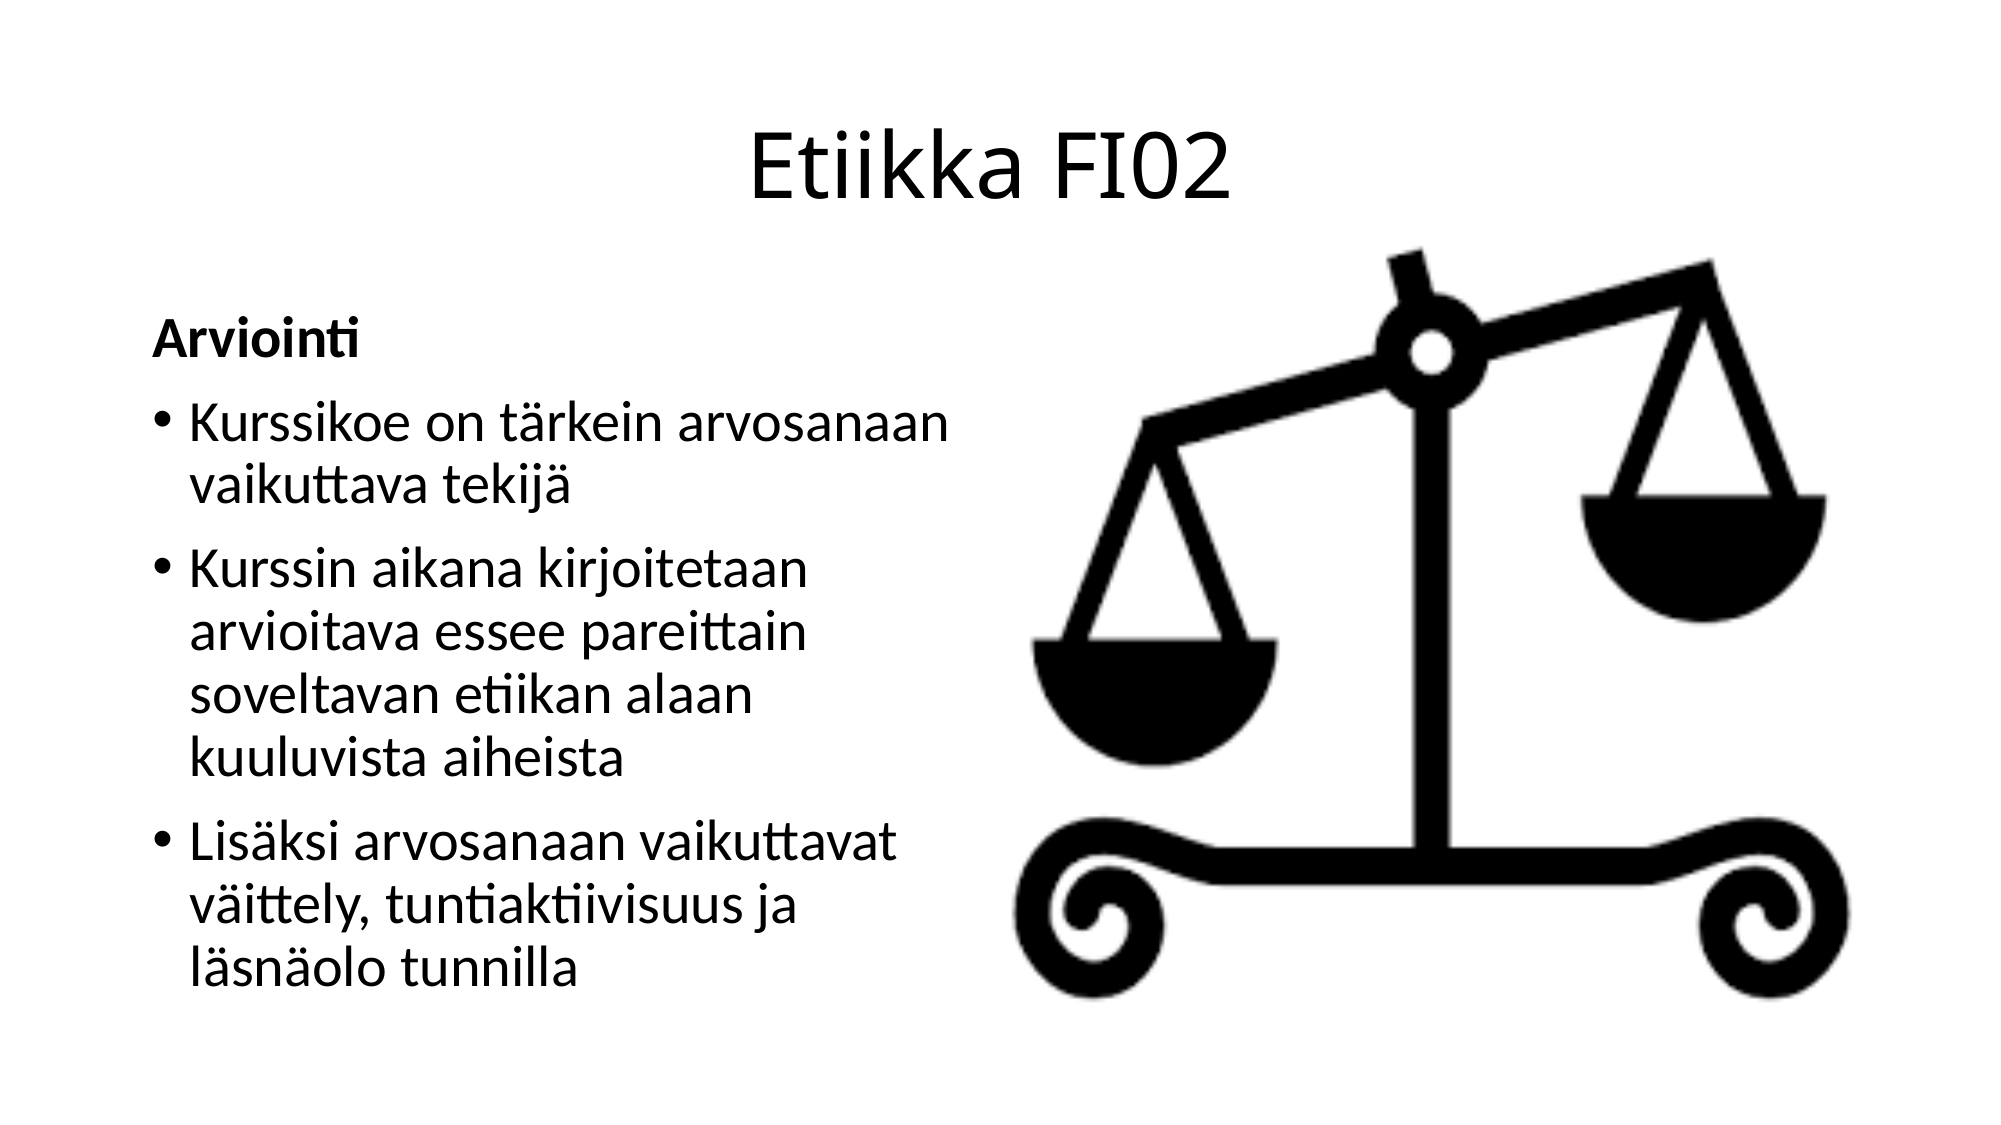

# Etiikka FI02
Arviointi
Kurssikoe on tärkein arvosanaan vaikuttava tekijä
Kurssin aikana kirjoitetaan arvioitava essee pareittain soveltavan etiikan alaan kuuluvista aiheista
Lisäksi arvosanaan vaikuttavat väittely, tuntiaktiivisuus ja läsnäolo tunnilla